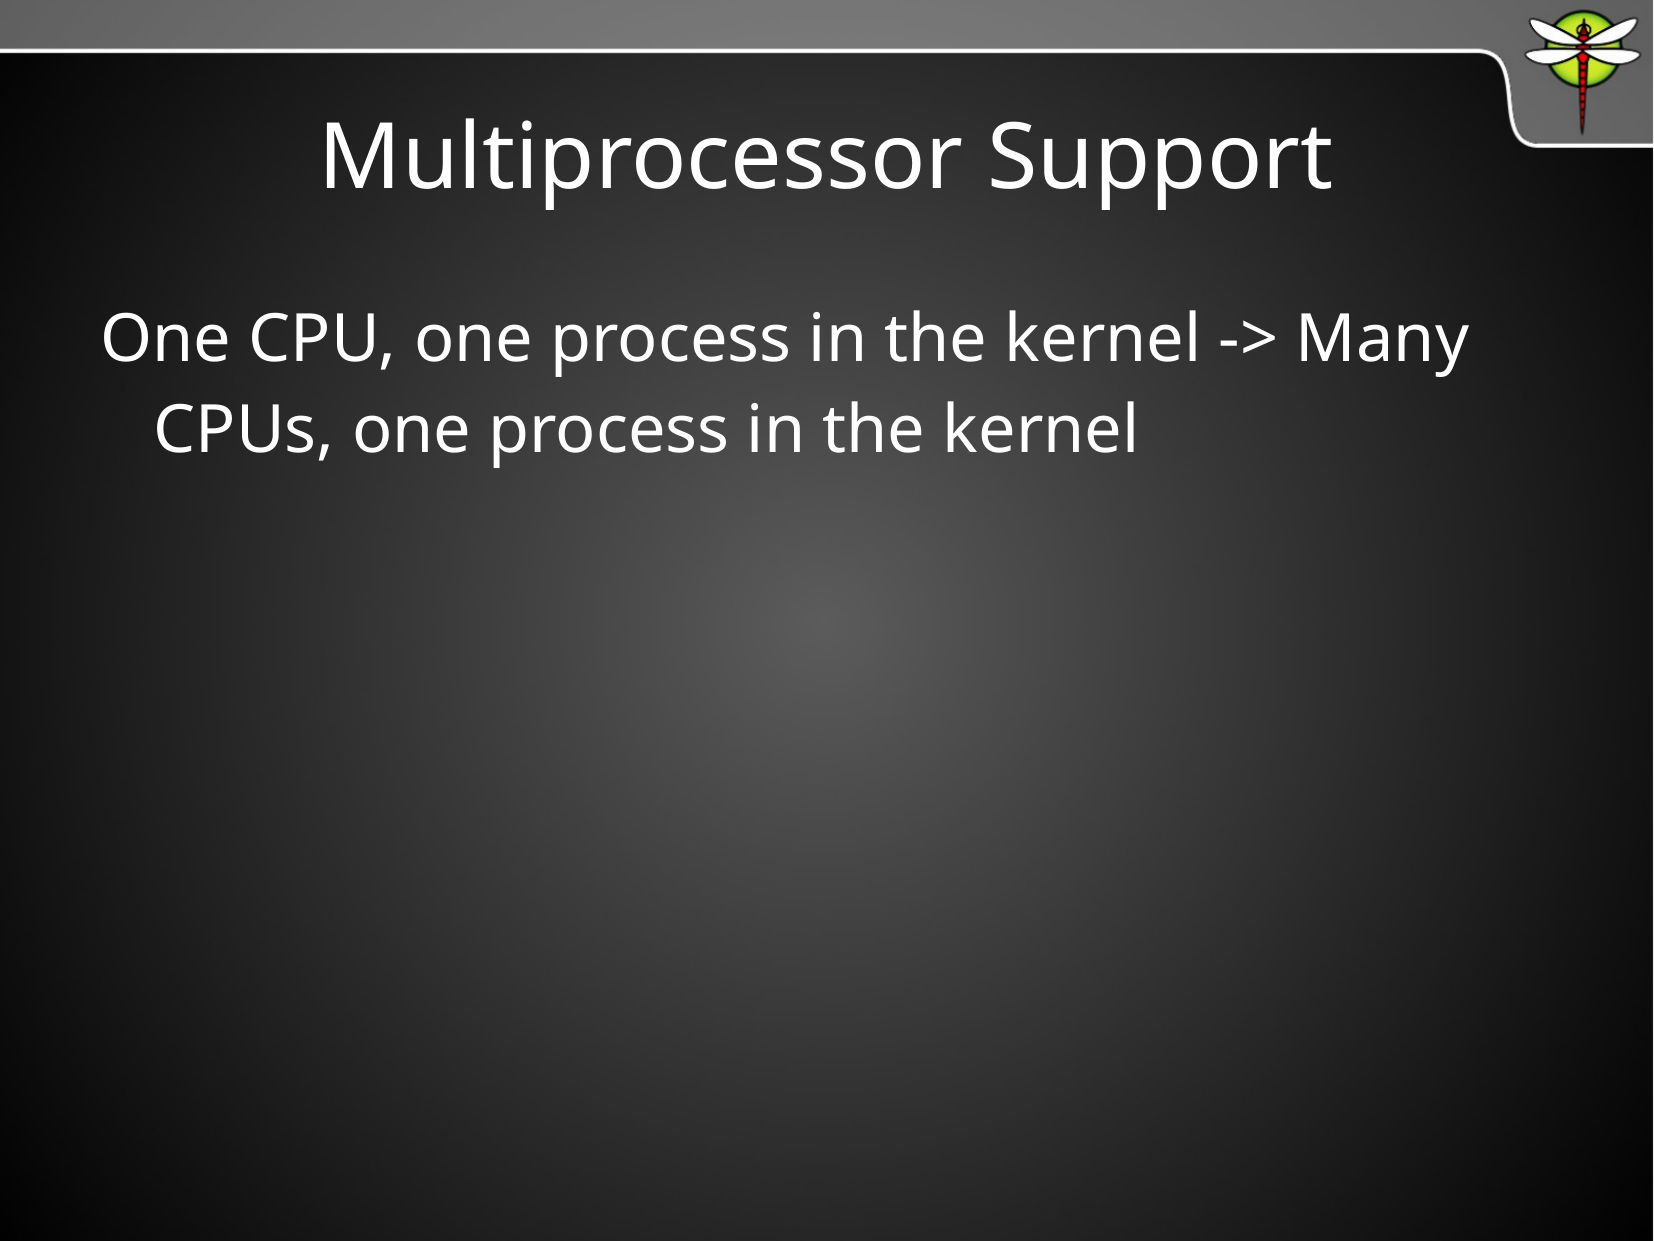

# Multiprocessor Support
One CPU, one process in the kernel -> Many CPUs, one process in the kernel